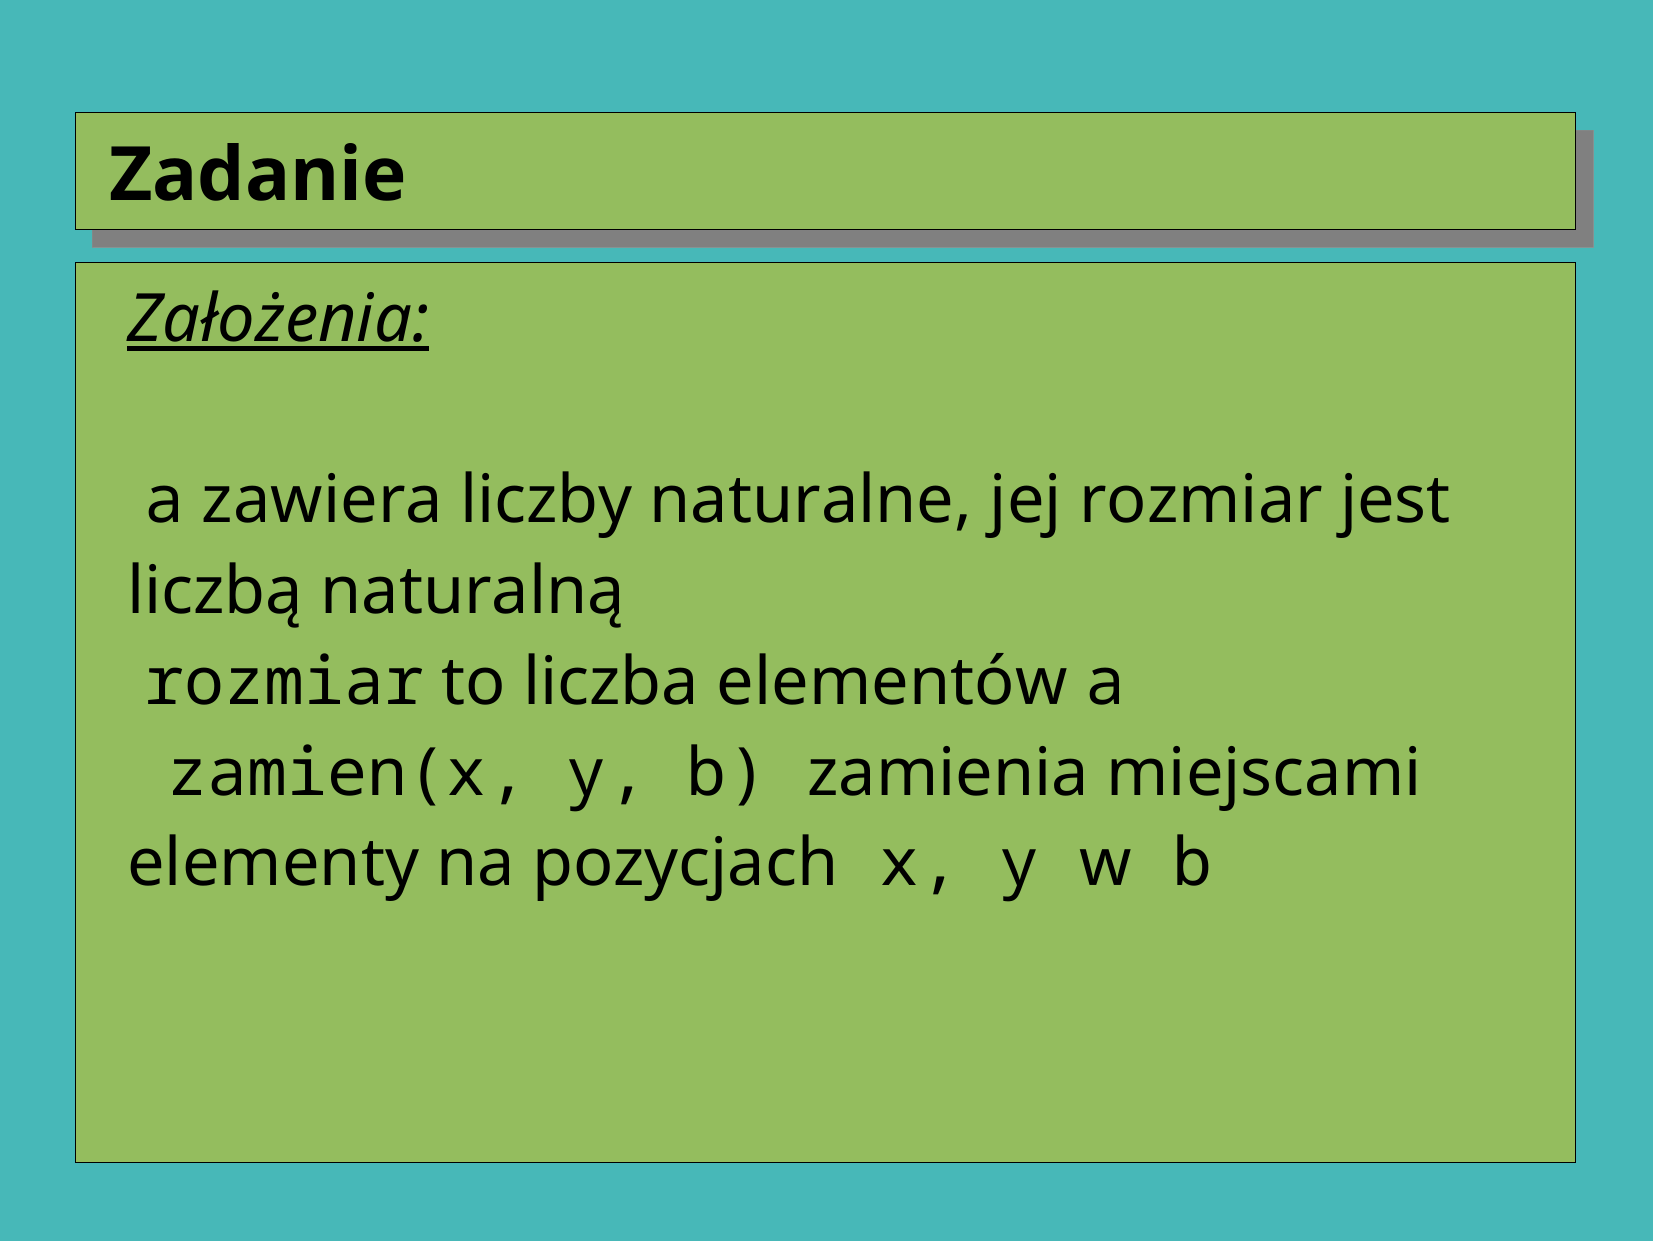

Zadanie
Założenia:
 a zawiera liczby naturalne, jej rozmiar jest liczbą naturalną
 rozmiar to liczba elementów a
 zamien(x, y, b) zamienia miejscami elementy na pozycjach x, y w b